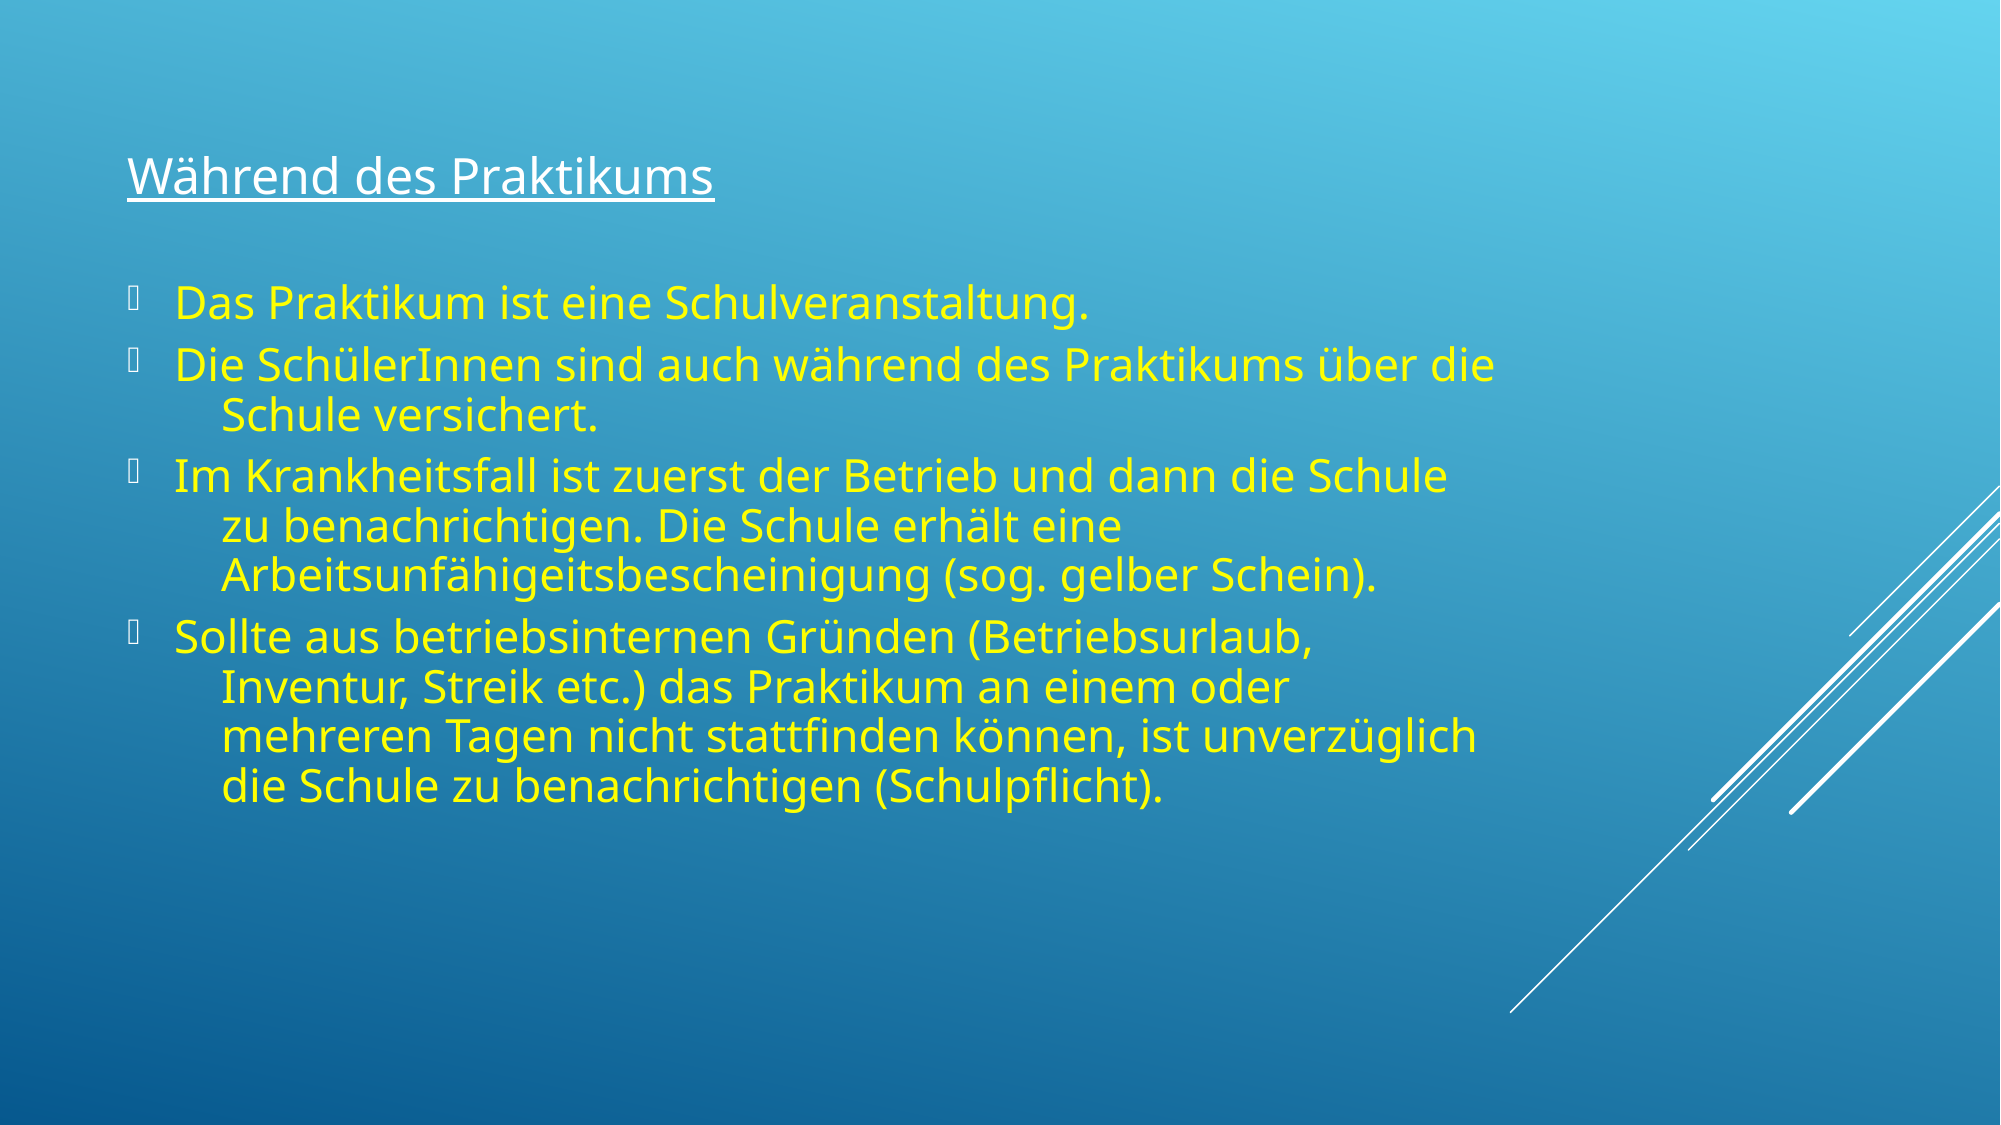

Während des Praktikums
Das Praktikum ist eine Schulveranstaltung.
Die SchülerInnen sind auch während des Praktikums über die Schule versichert.
Im Krankheitsfall ist zuerst der Betrieb und dann die Schule zu benachrichtigen. Die Schule erhält eine Arbeitsunfähigeitsbescheinigung (sog. gelber Schein).
Sollte aus betriebsinternen Gründen (Betriebsurlaub, Inventur, Streik etc.) das Praktikum an einem oder mehreren Tagen nicht stattfinden können, ist unverzüglich die Schule zu benachrichtigen (Schulpflicht).
#